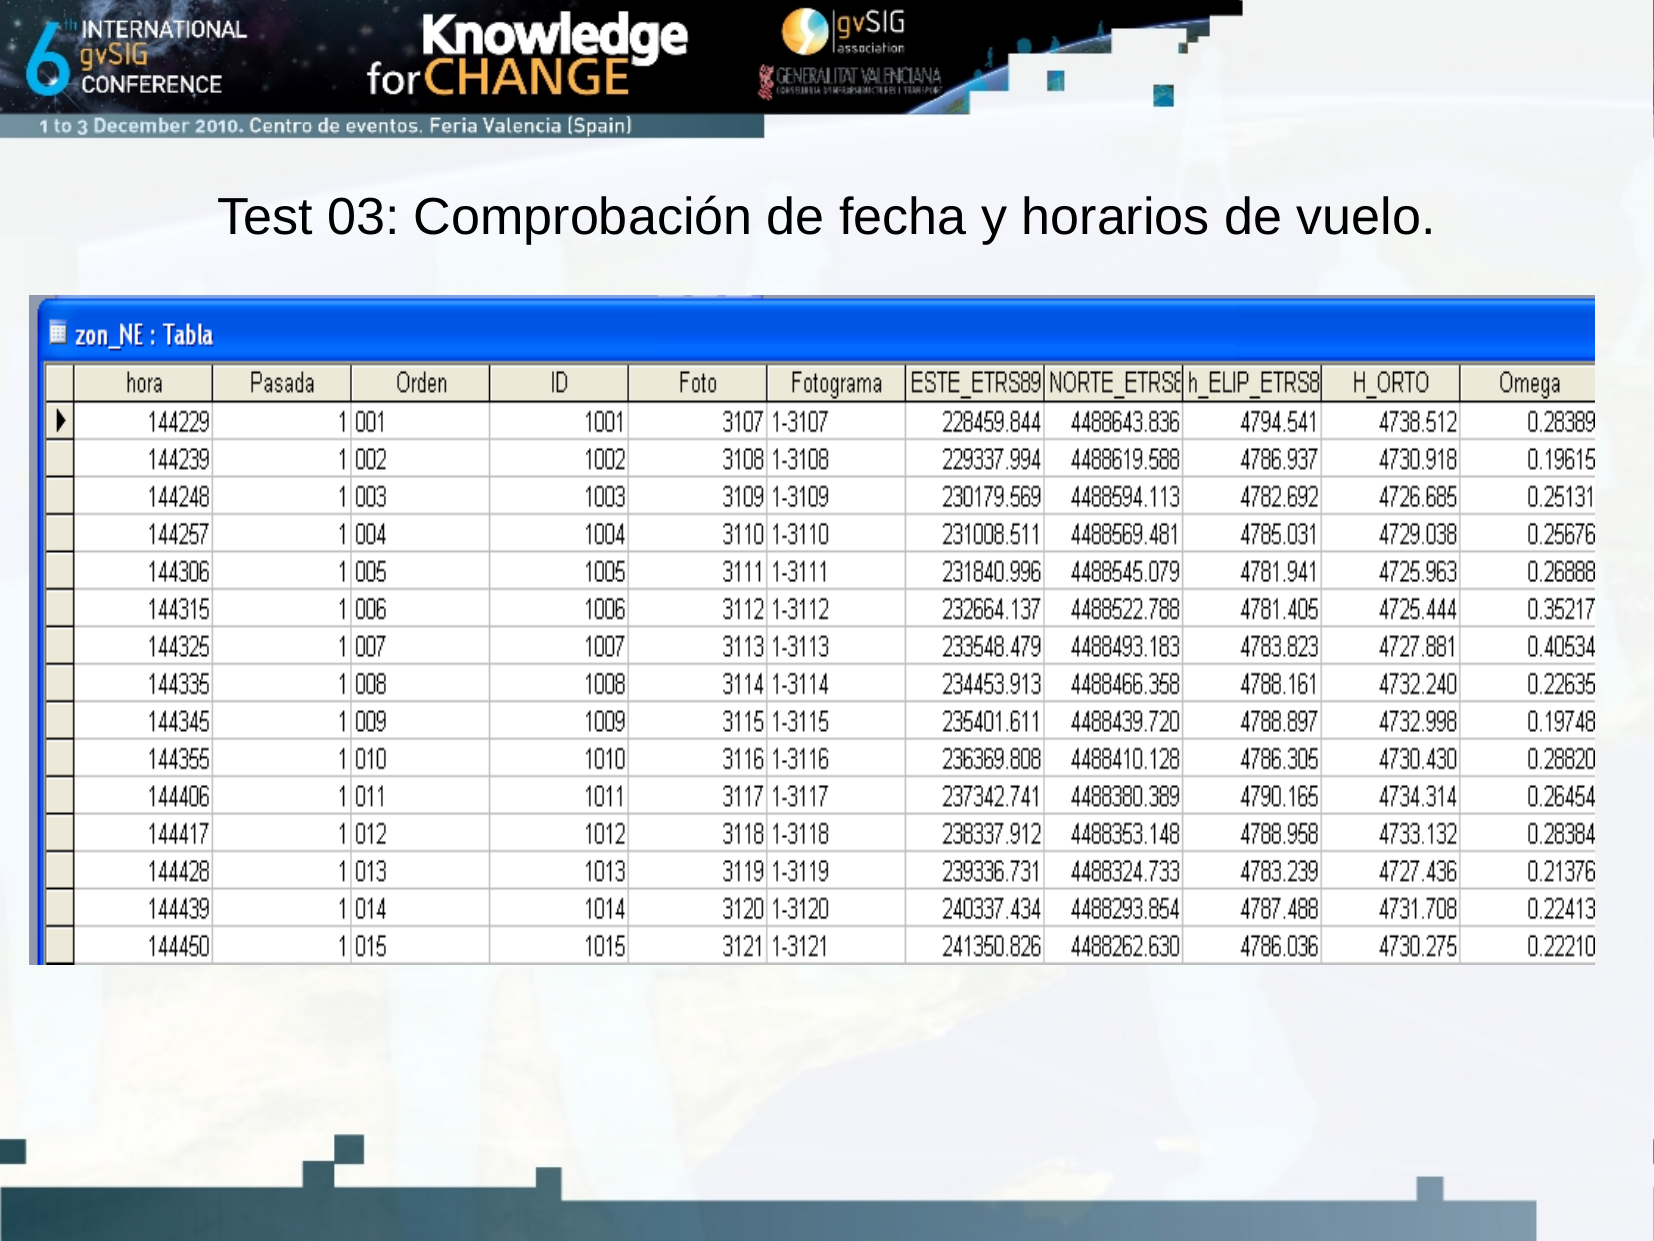

# Test 03: Comprobación de fecha y horarios de vuelo.